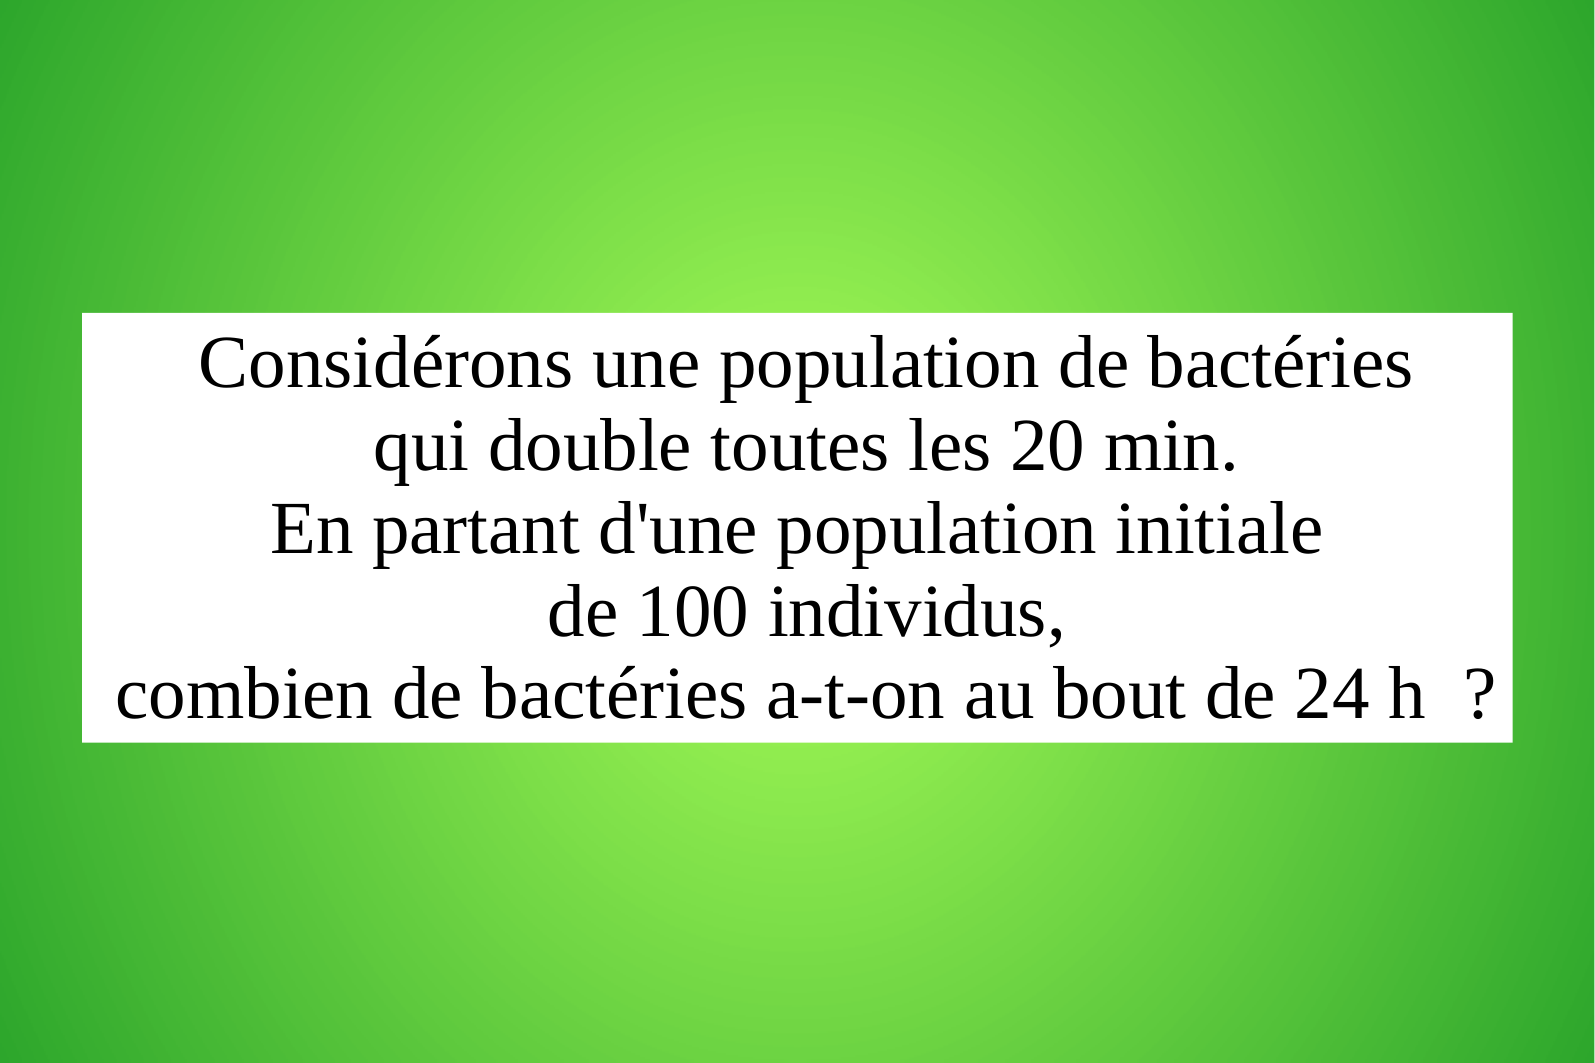

Considérons une population de bactéries
 qui double toutes les 20 min.
En partant d'une population initiale
 de 100 individus,
 combien de bactéries a-t-on au bout de 24 h  ?